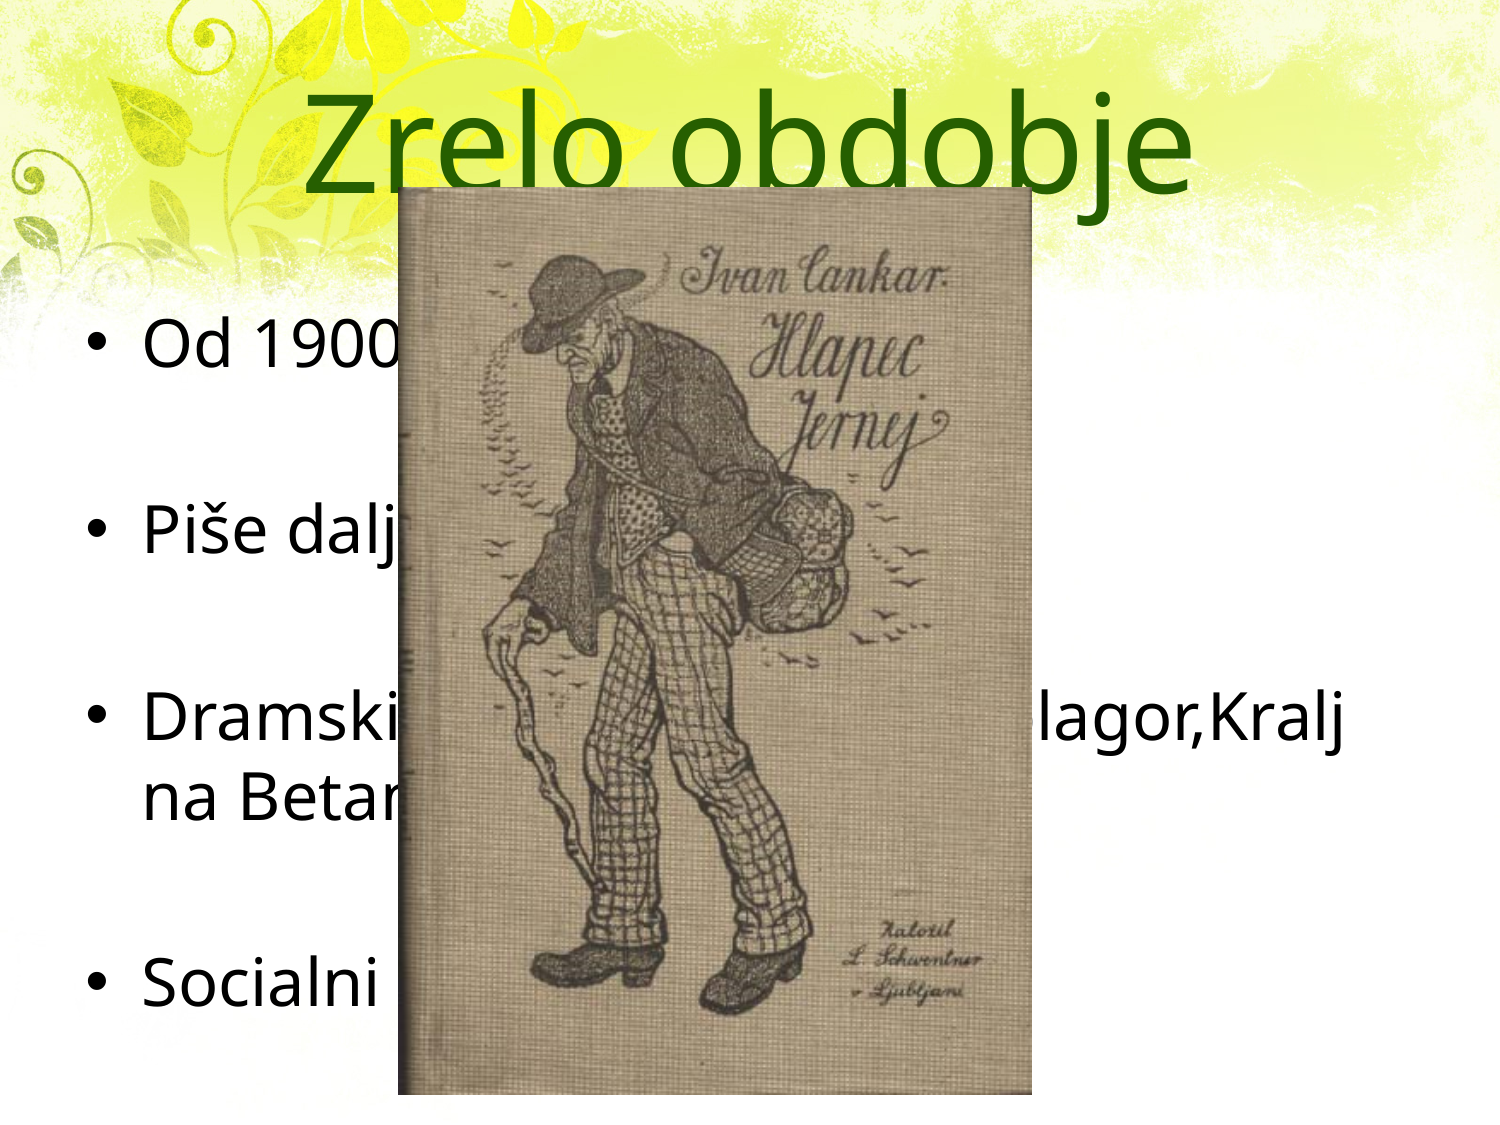

# Zrelo obdobje
Od 1900 do 1909
Piše daljša dela
Dramski teksti (Za narodov blagor,Kralj na Betanjevi,Hlapci..)
Socialni in etnični motivi